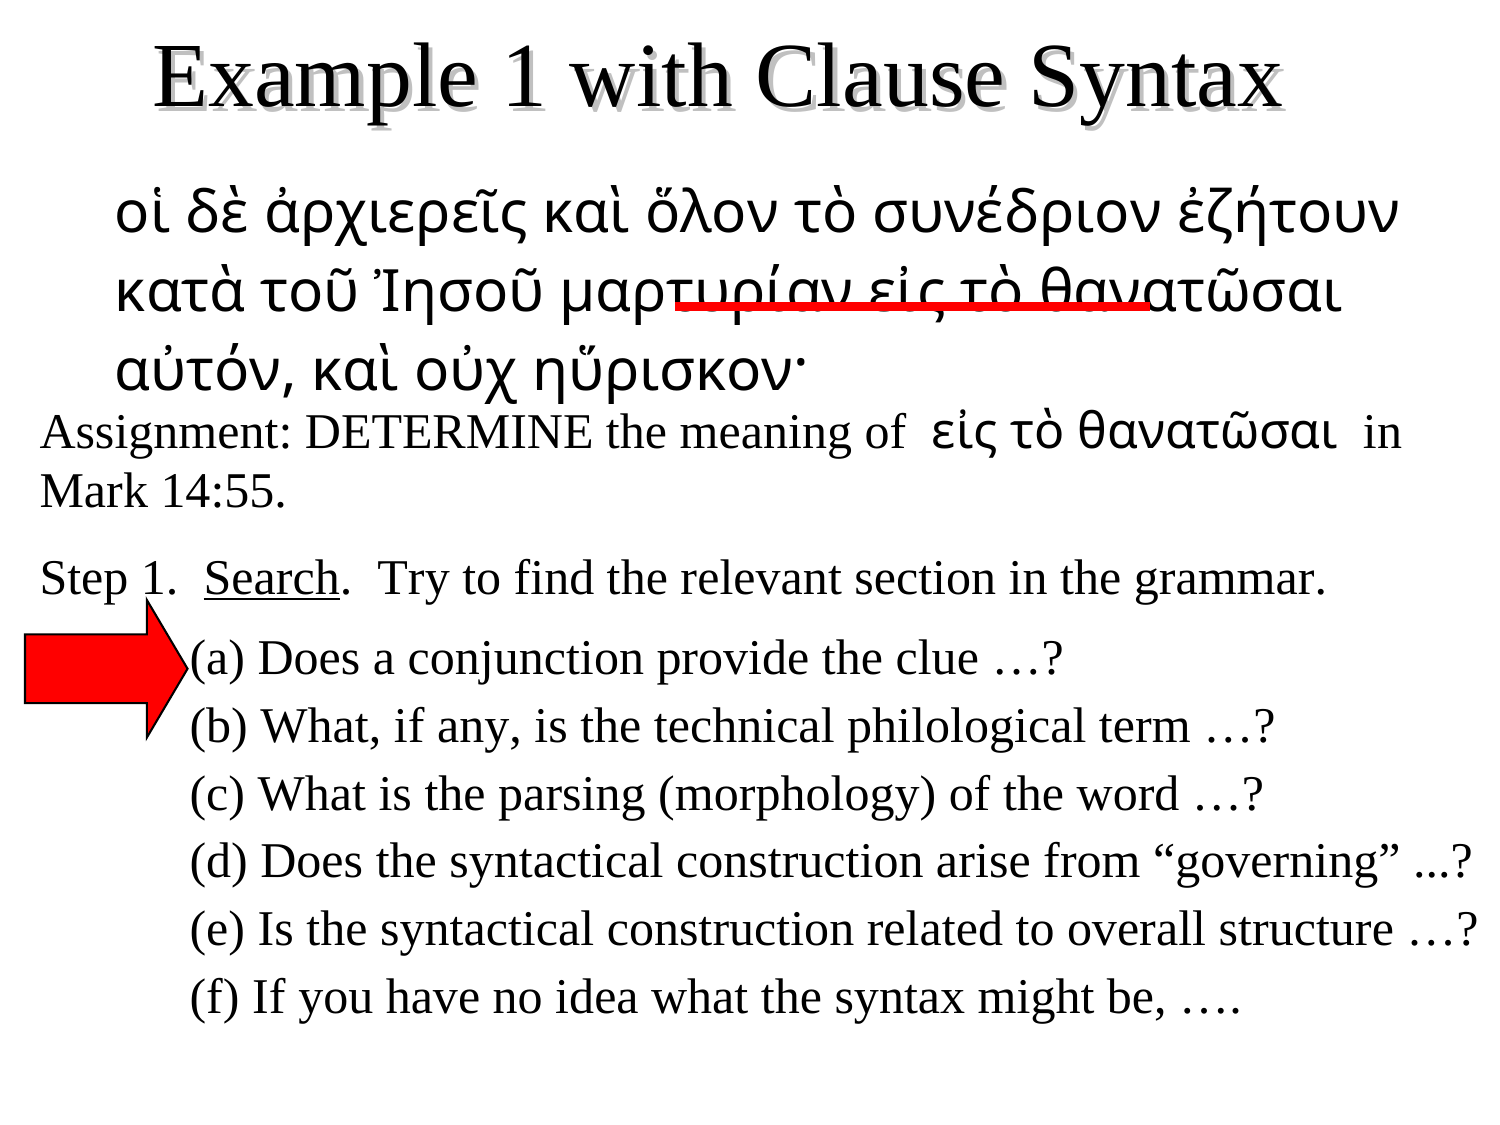

# Example 1 with Clause Syntax
9.6a
Mark 14:55.
οἱ δὲ ἀρχιερεῖς καὶ ὅλον τὸ συνέδριον ἐζήτουν κατὰ τοῦ Ἰησοῦ μαρτυρίαν εἰς τὸ θανατῶσαι αὐτόν, καὶ οὐχ ηὕρισκον·
Assignment: DETERMINE the meaning of εἰς τὸ θανατῶσαι in Mark 14:55.
Step 1. Search. Try to find the relevant section in the grammar.
	(a) Does a conjunction provide the clue …?
	(b) What, if any, is the technical philological term …?
	(c) What is the parsing (morphology) of the word …?
	(d) Does the syntactical construction arise from “governing” ...?
	(e) Is the syntactical construction related to overall structure …?
	(f) If you have no idea what the syntax might be, ….